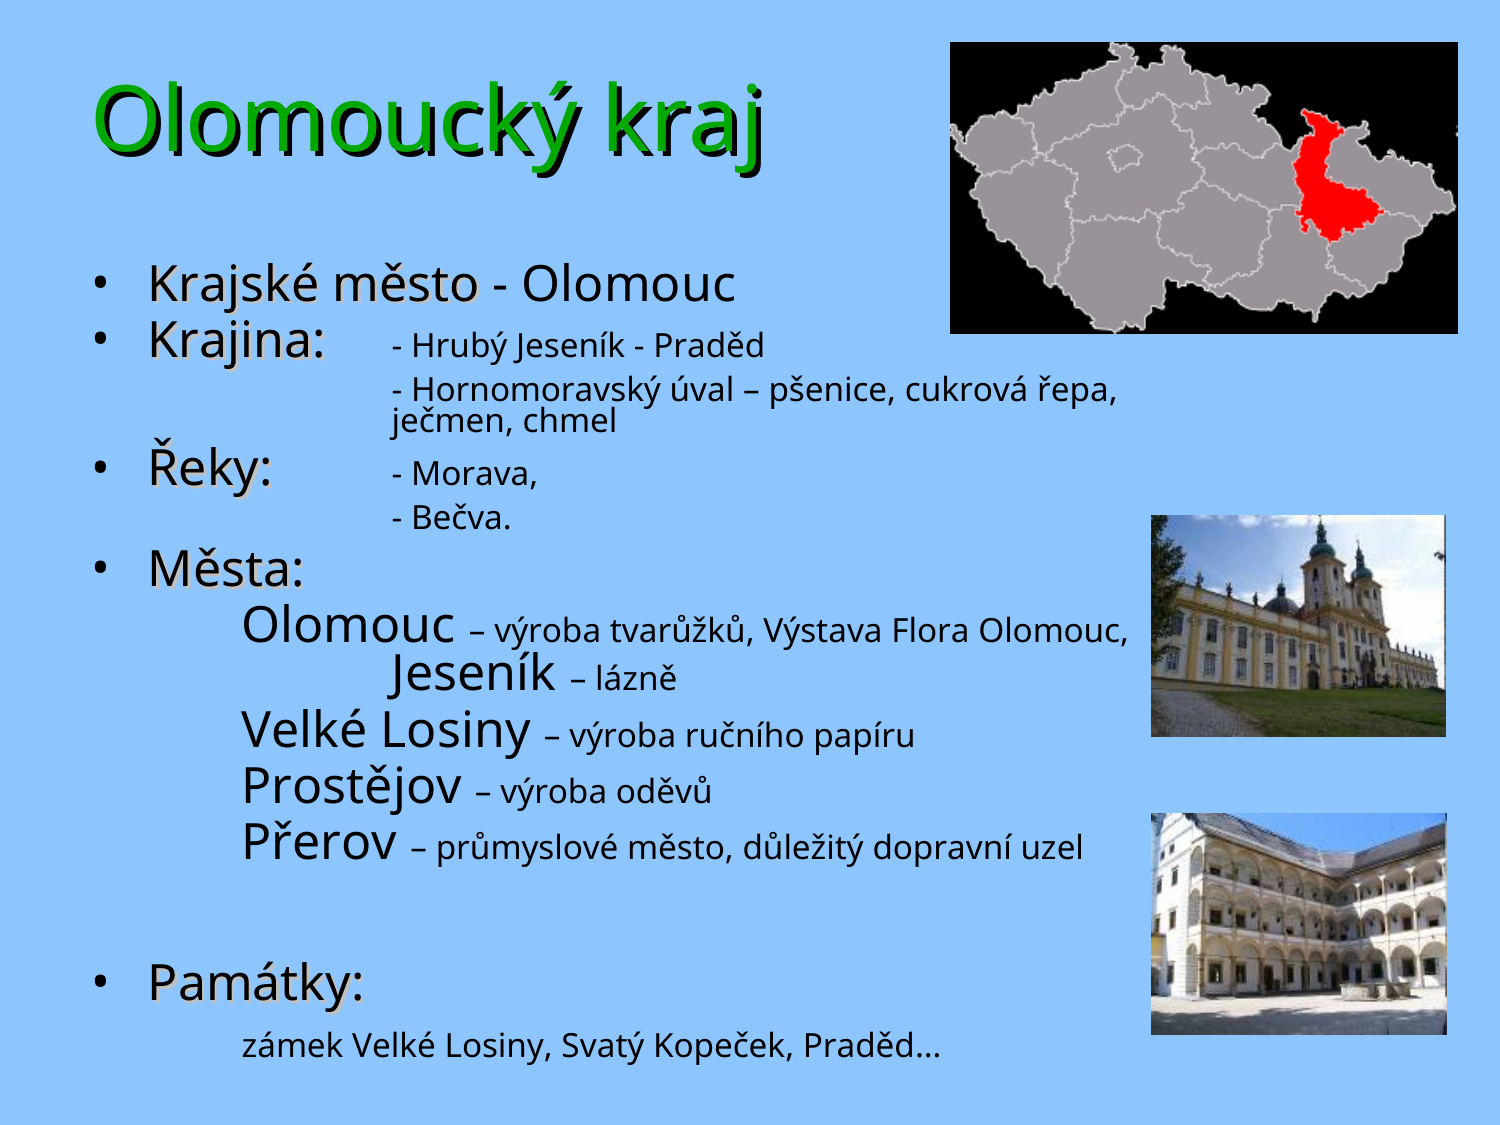

# Olomoucký kraj
Krajské město - Olomouc
Krajina:	- Hrubý Jeseník - Praděd
			- Hornomoravský úval – pšenice, cukrová řepa, 			ječmen, chmel
Řeky:	- Morava,
			- Bečva.
Města:
		Olomouc – výroba tvarůžků, Výstava Flora Olomouc, 		Jeseník – lázně
		Velké Losiny – výroba ručního papíru
		Prostějov – výroba oděvů
		Přerov – průmyslové město, důležitý dopravní uzel
Památky:
		zámek Velké Losiny, Svatý Kopeček, Praděd…